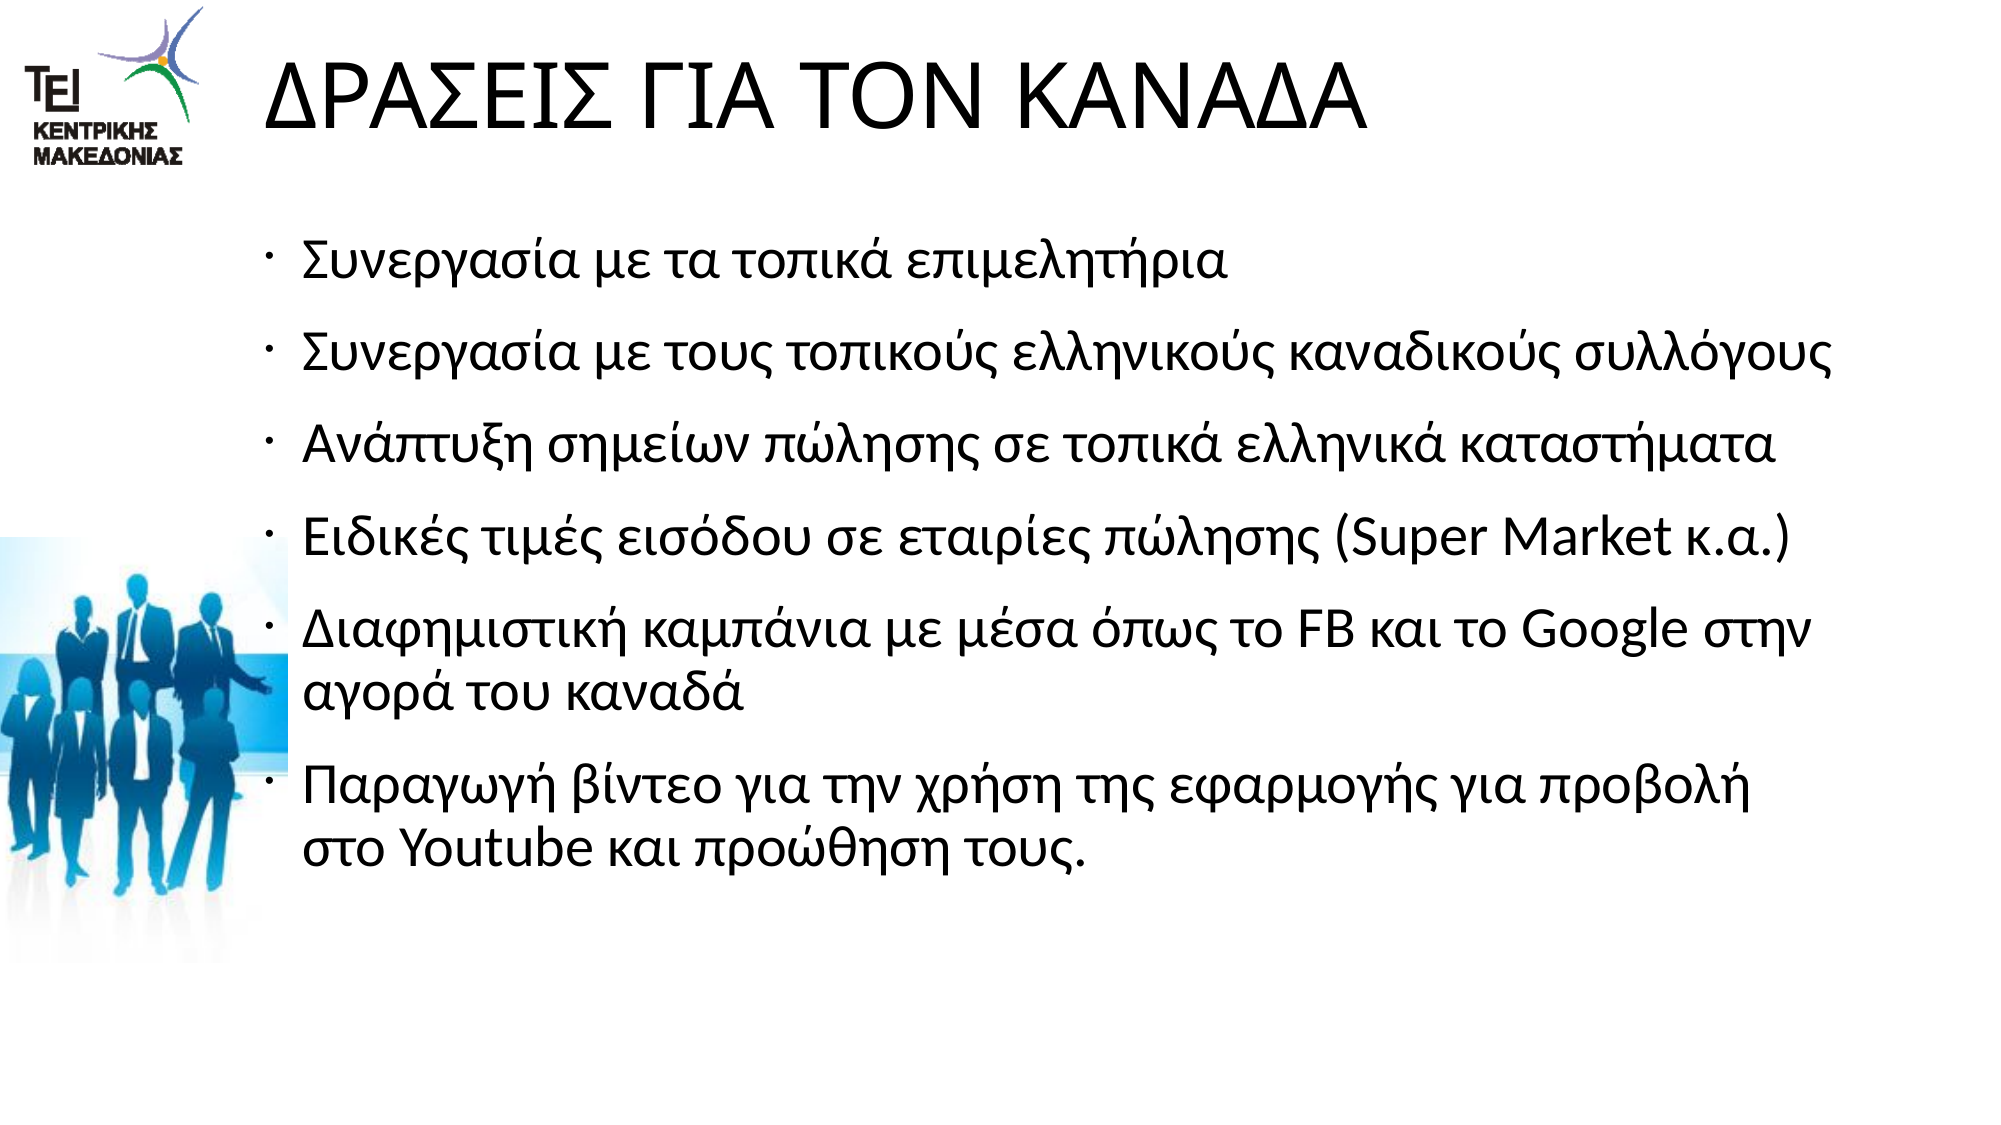

# ΔΡΑΣΕΙΣ ΓΙΑ ΤΟΝ ΚΑΝΑΔΑ
Συνεργασία με τα τοπικά επιμελητήρια
Συνεργασία με τους τοπικούς ελληνικούς καναδικούς συλλόγους
Ανάπτυξη σημείων πώλησης σε τοπικά ελληνικά καταστήματα
Ειδικές τιμές εισόδου σε εταιρίες πώλησης (Super Market κ.α.)
Διαφημιστική καμπάνια με μέσα όπως το FB και το Google στην αγορά του καναδά
Παραγωγή βίντεο για την χρήση της εφαρμογής για προβολή στο Youtube και προώθηση τους.